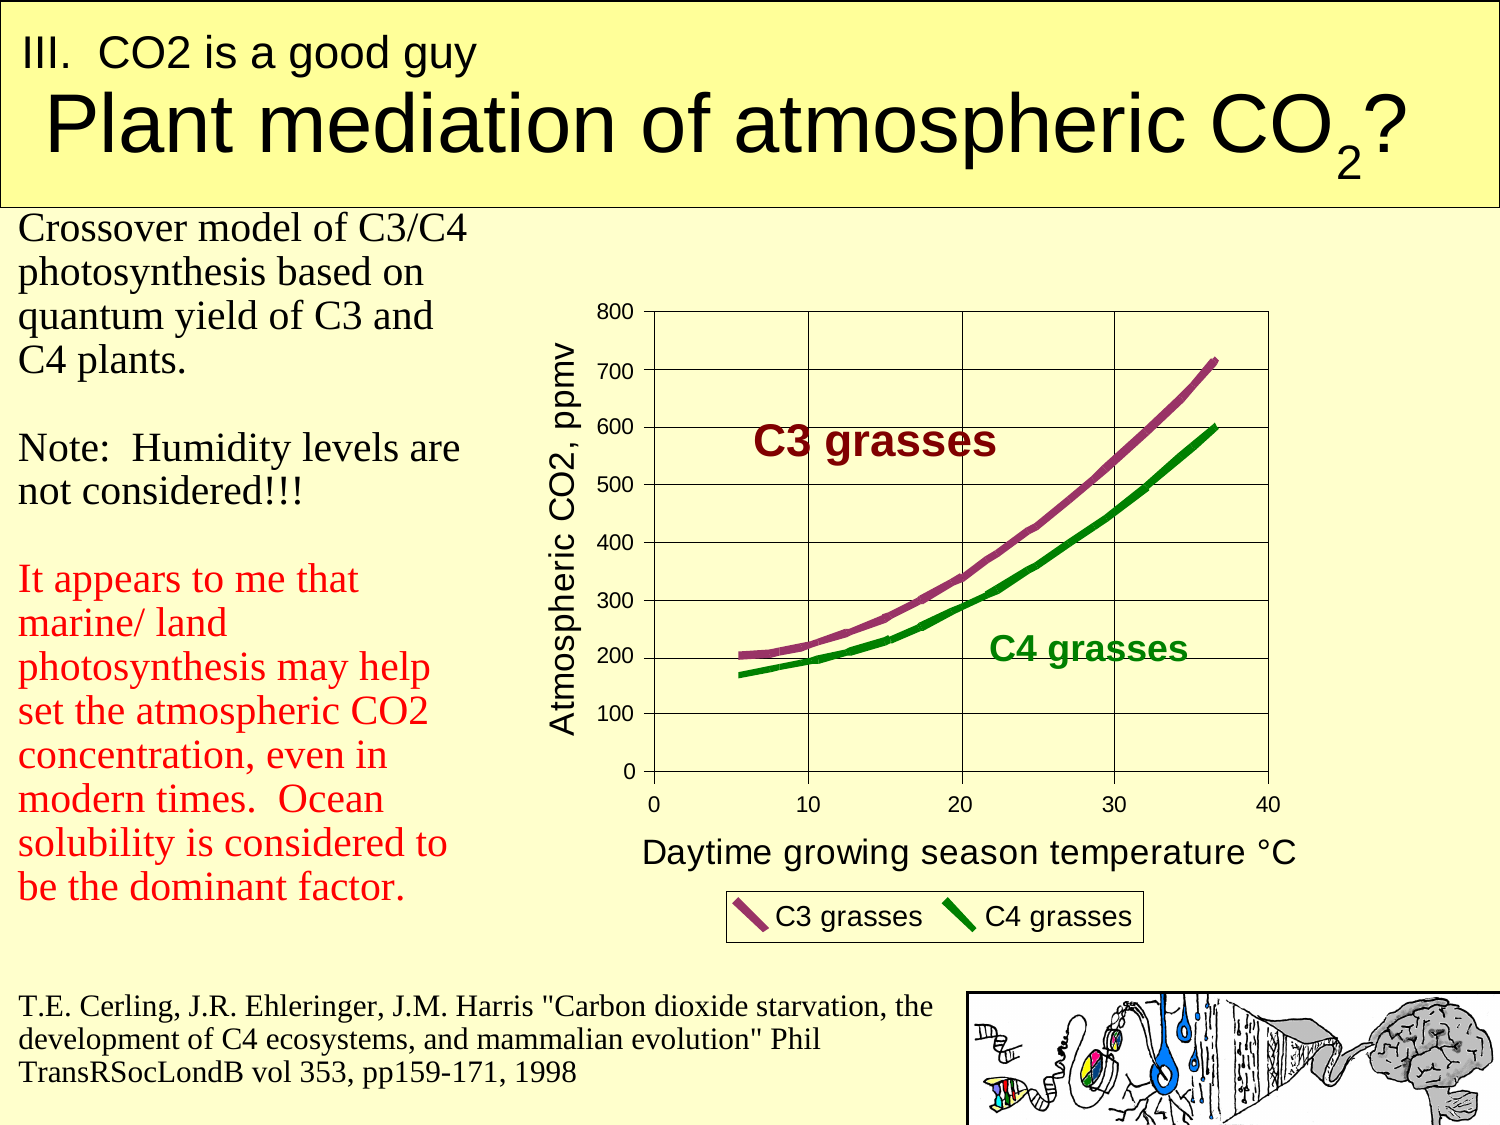

III. CO2 is a good guy
 Plant mediation of atmospheric CO2?
Crossover model of C3/C4 photosynthesis based on quantum yield of C3 and C4 plants.
Note: Humidity levels are not considered!!!
It appears to me that marine/ land photosynthesis may help set the atmospheric CO2 concentration, even in modern times. Ocean solubility is considered to be the dominant factor.
C3 grasses
C4 grasses
T.E. Cerling, J.R. Ehleringer, J.M. Harris "Carbon dioxide starvation, the development of C4 ecosystems, and mammalian evolution" Phil TransRSocLondB vol 353, pp159-171, 1998